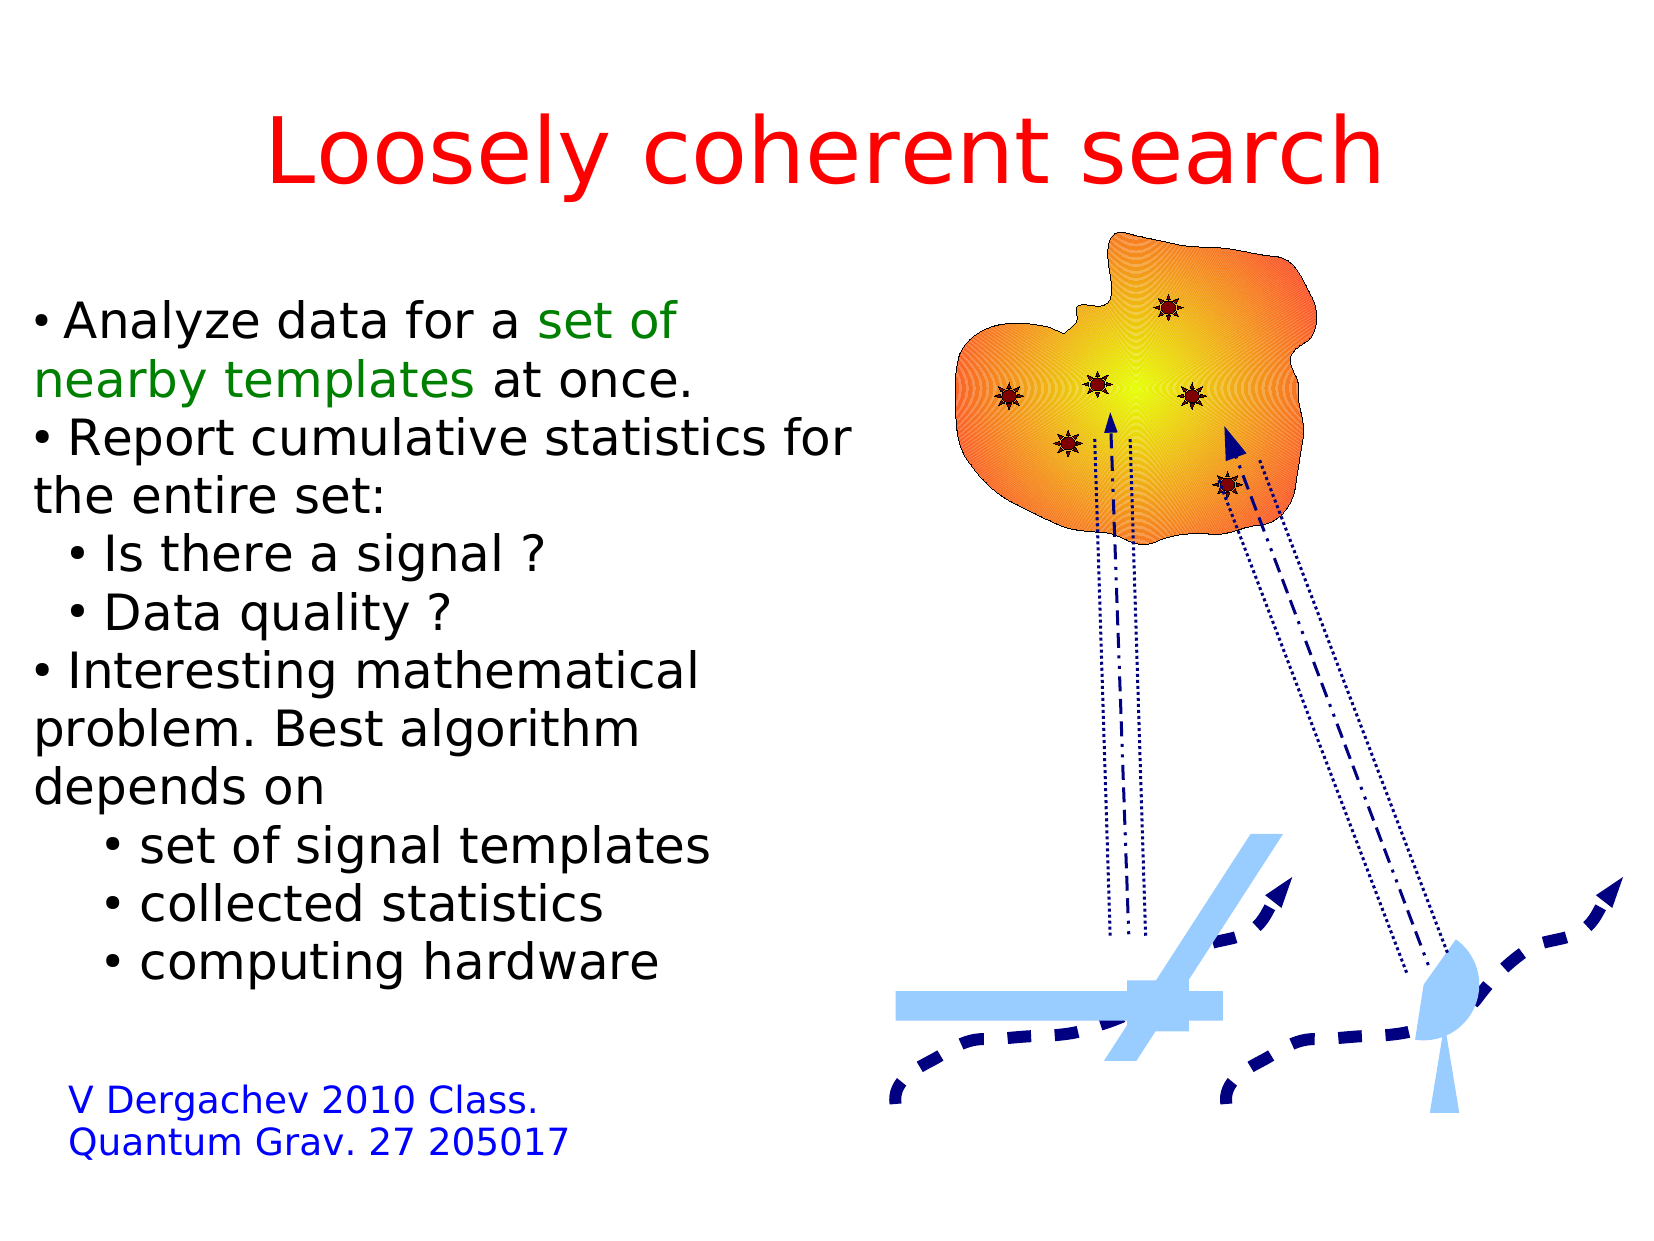

# Loosely coherent search
 Analyze data for a set of nearby templates at once.
 Report cumulative statistics for the entire set:
Is there a signal ?
Data quality ?
 Interesting mathematical problem. Best algorithm depends on
set of signal templates
collected statistics
computing hardware
V Dergachev 2010 Class. Quantum Grav. 27 205017